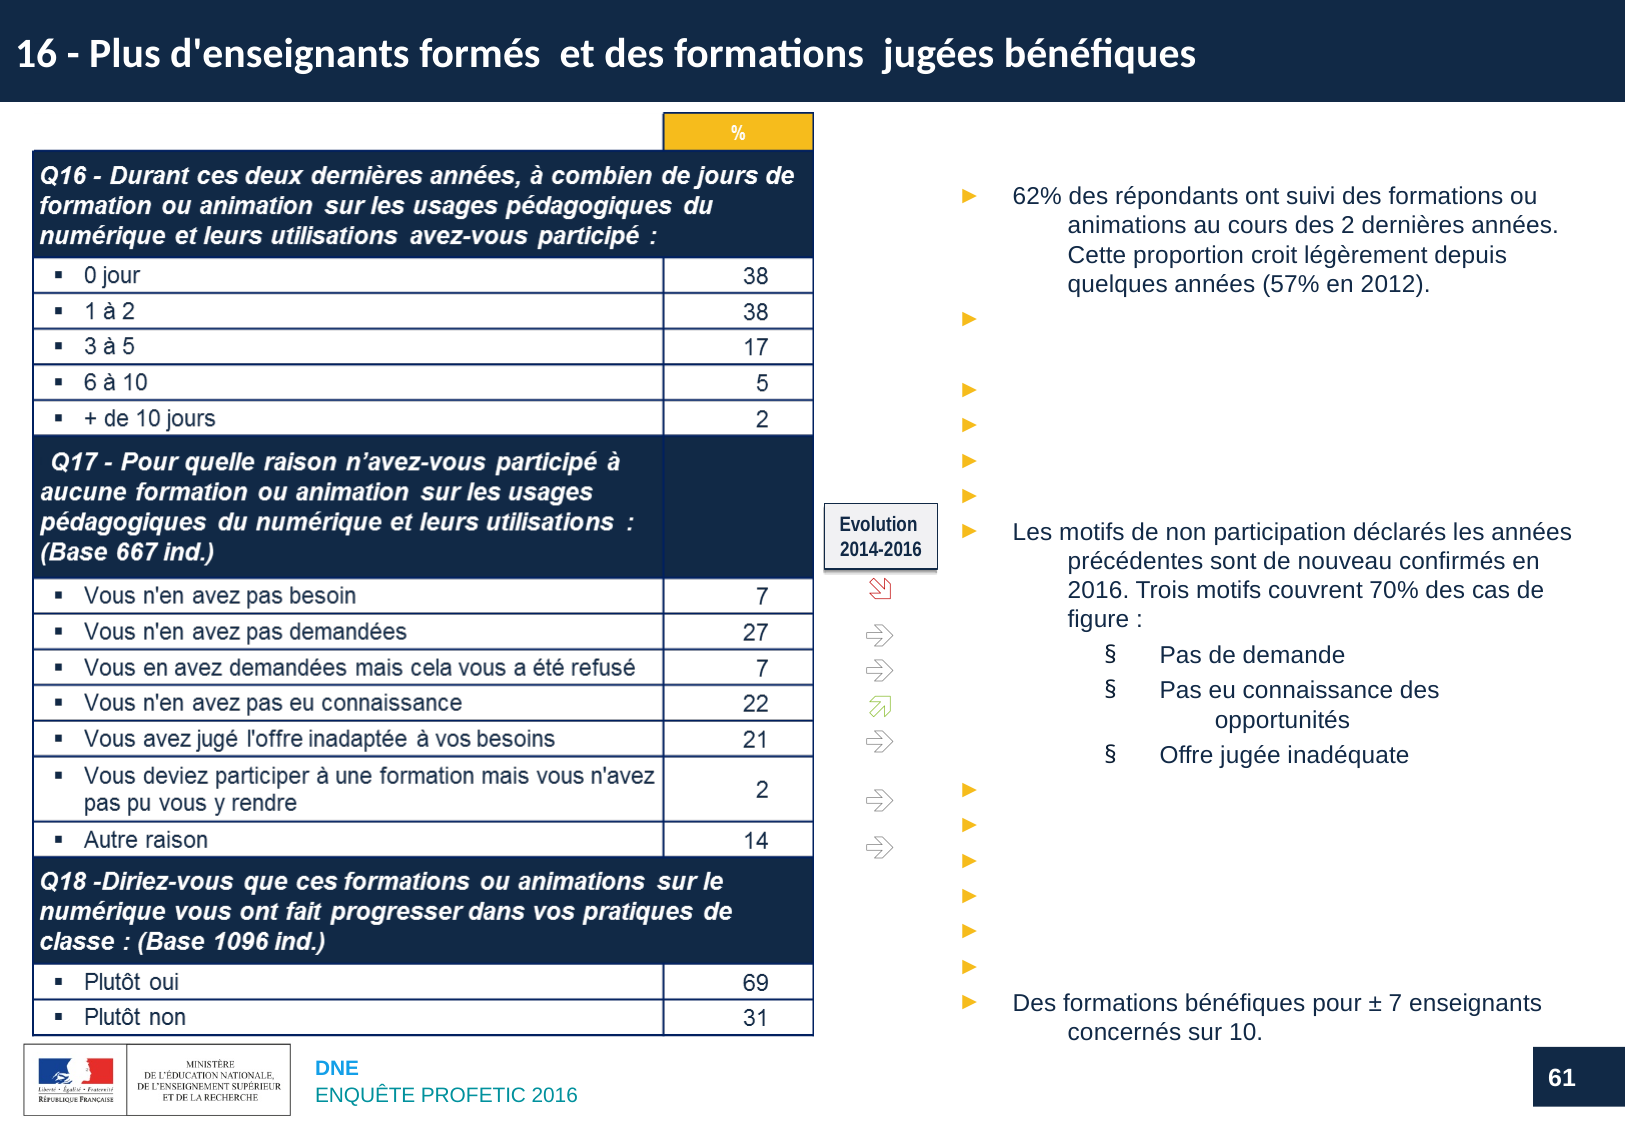

16 - Plus d'enseignants formés et des formations jugées bénéfiques
# 62% des répondants ont suivi des formations ou animations au cours des 2 dernières années. Cette proportion croit légèrement depuis quelques années (57% en 2012).
Les motifs de non participation déclarés les années précédentes sont de nouveau confirmés en 2016. Trois motifs couvrent 70% des cas de figure :
Pas de demande
Pas eu connaissance des opportunités
Offre jugée inadéquate
Des formations bénéfiques pour ± 7 enseignants concernés sur 10.
Evolution
2014-2016






